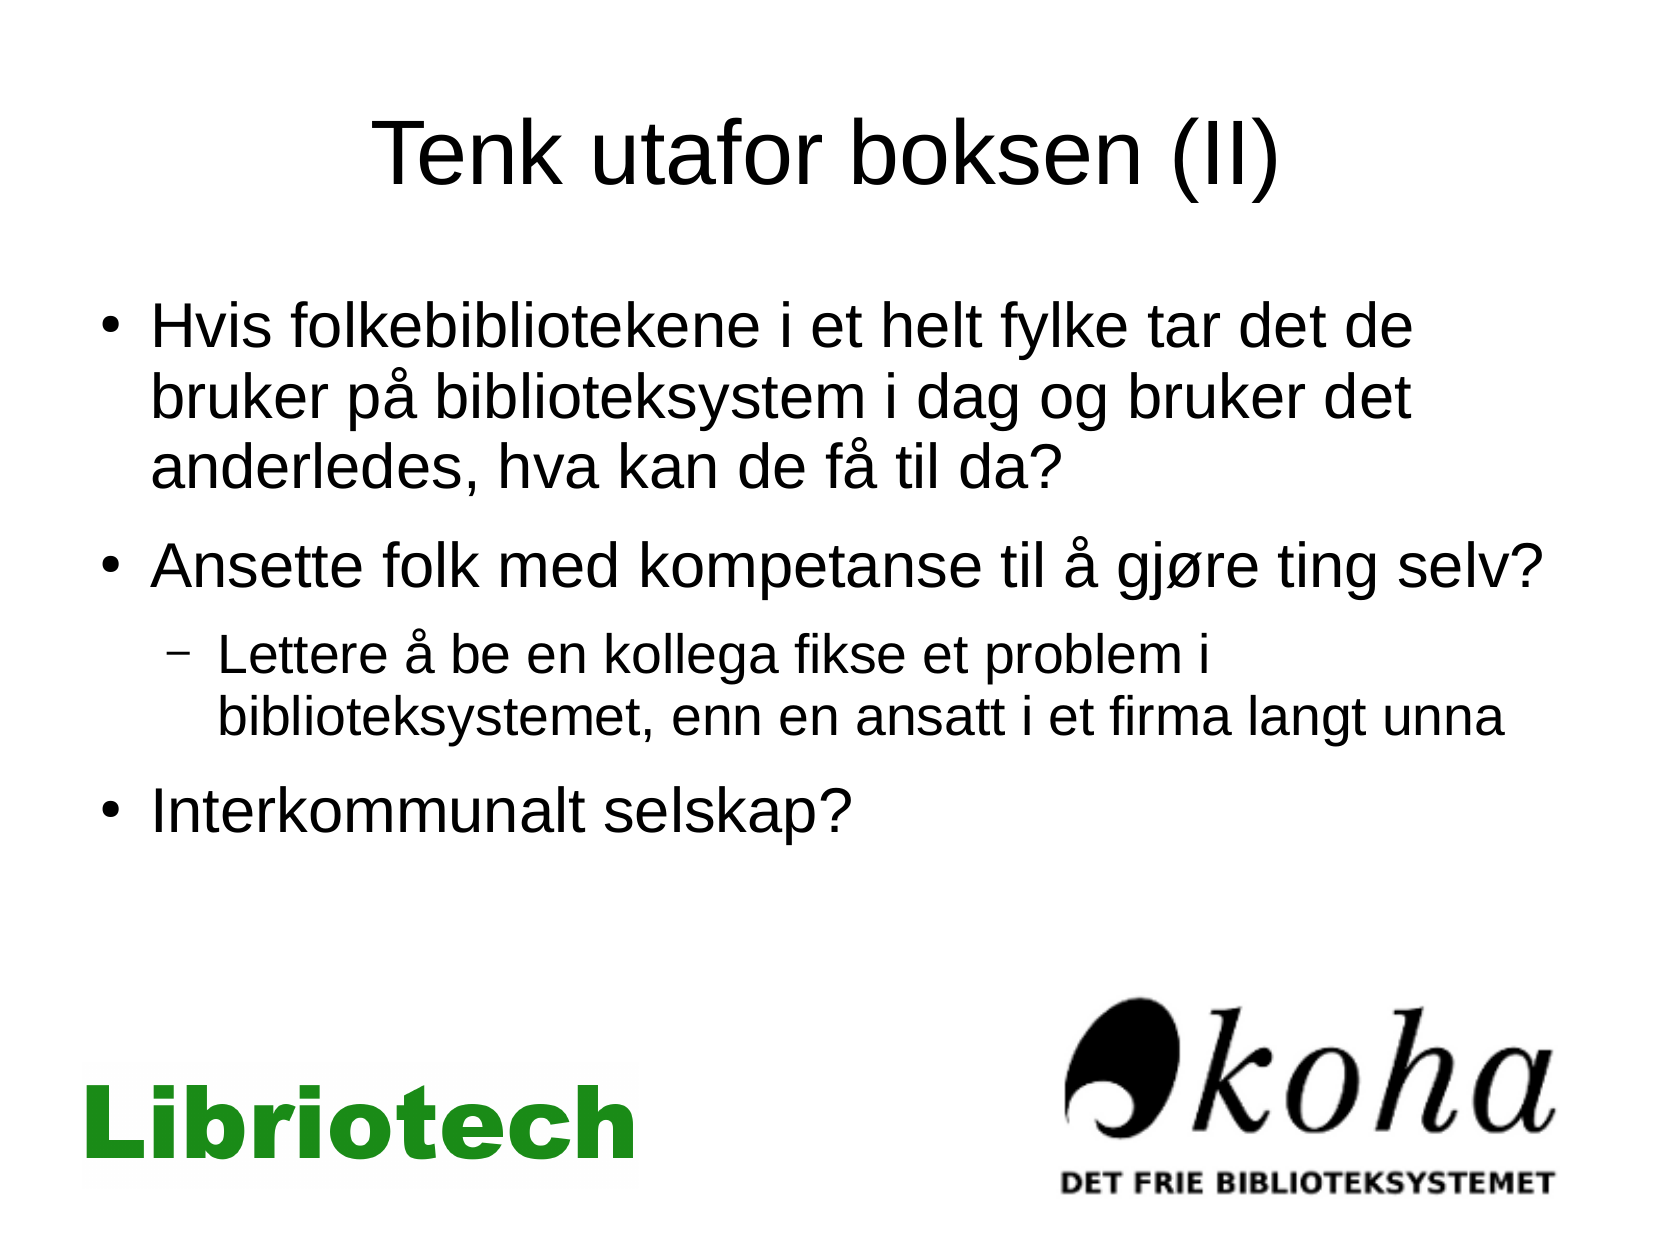

# Tenk utafor boksen (II)
Hvis folkebibliotekene i et helt fylke tar det de bruker på biblioteksystem i dag og bruker det anderledes, hva kan de få til da?
Ansette folk med kompetanse til å gjøre ting selv?
Lettere å be en kollega fikse et problem i biblioteksystemet, enn en ansatt i et firma langt unna
Interkommunalt selskap?